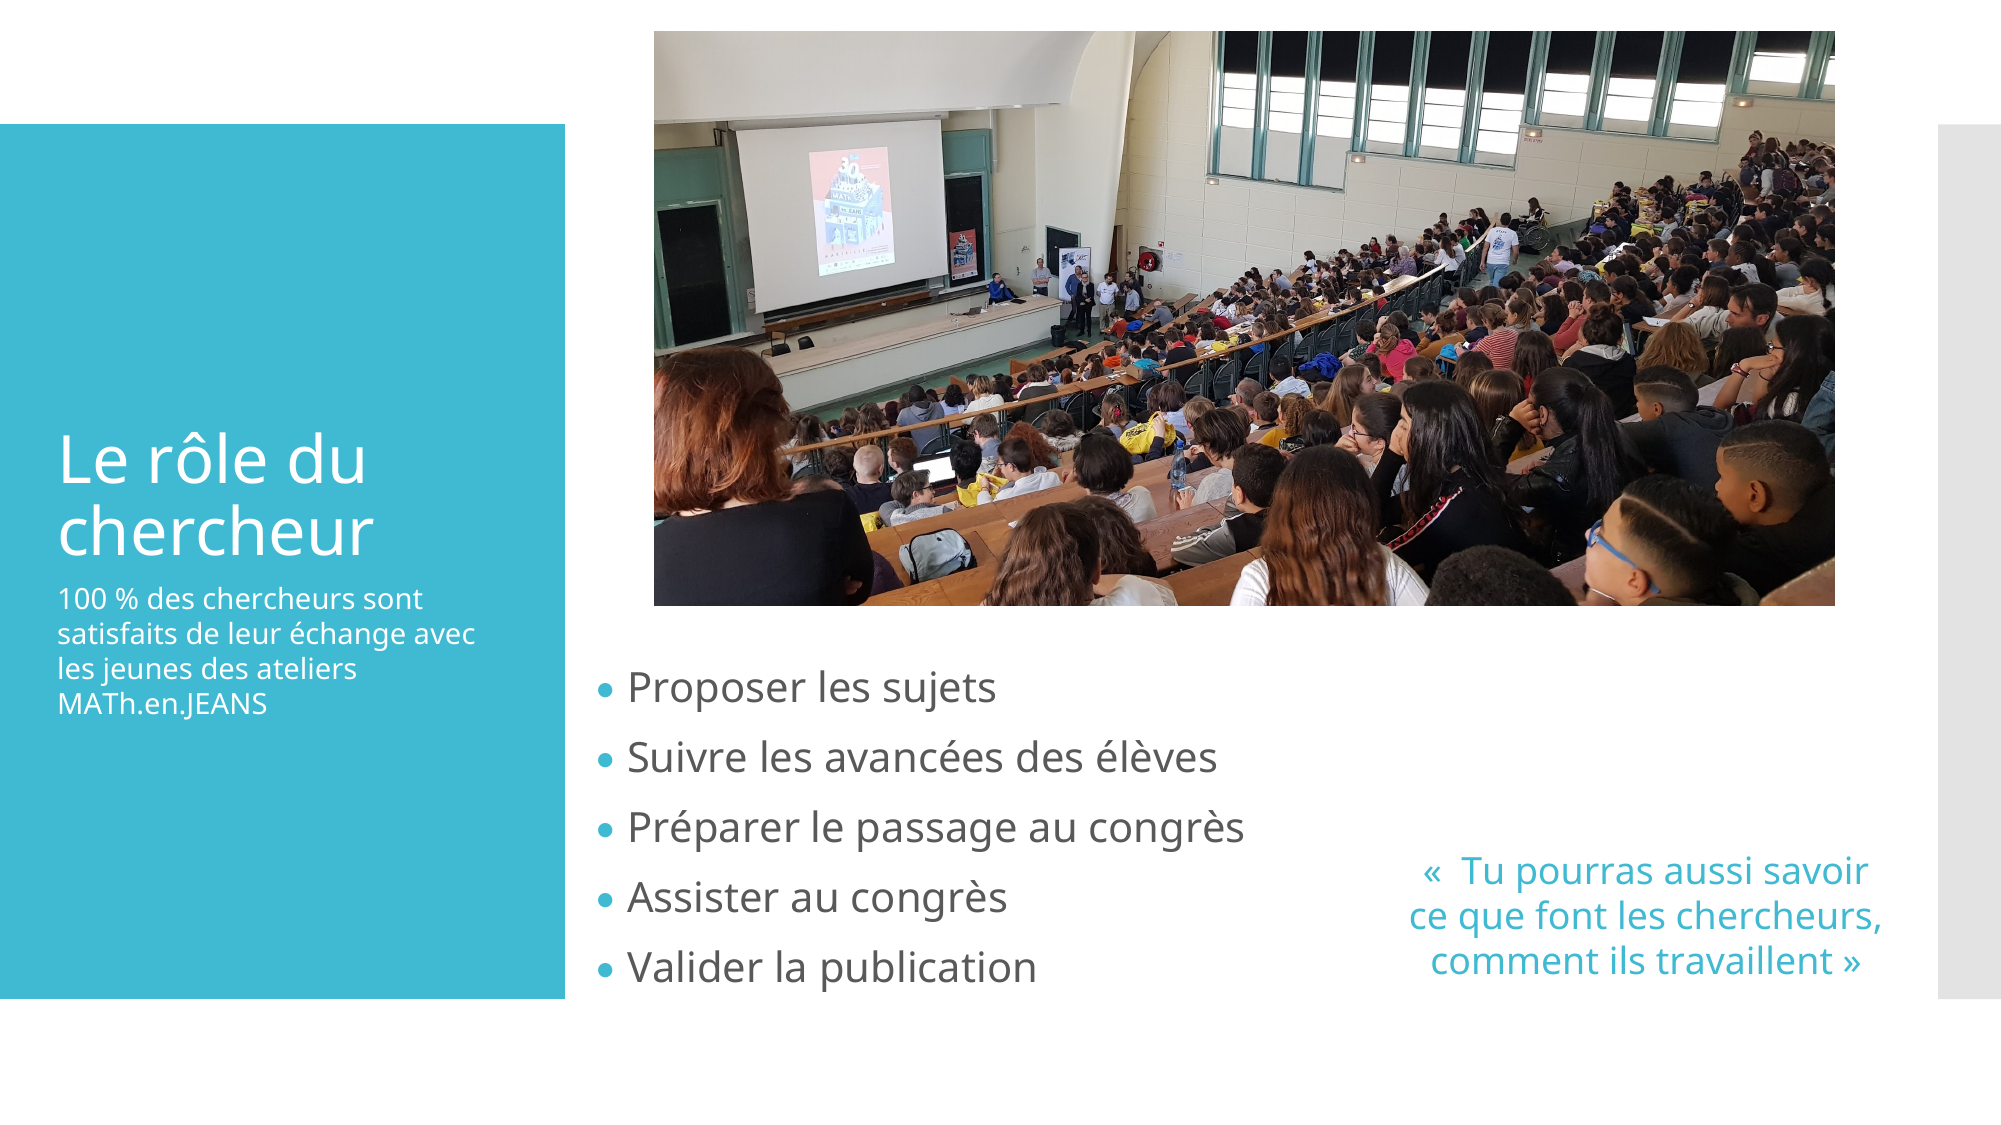

# Le rôle du chercheur
100 % des chercheurs sont satisfaits de leur échange avec les jeunes des ateliers MATh.en.JEANS
Proposer les sujets
Suivre les avancées des élèves
Préparer le passage au congrès
Assister au congrès
Valider la publication
«  Tu pourras aussi savoir ce que font les chercheurs, comment ils travaillent »